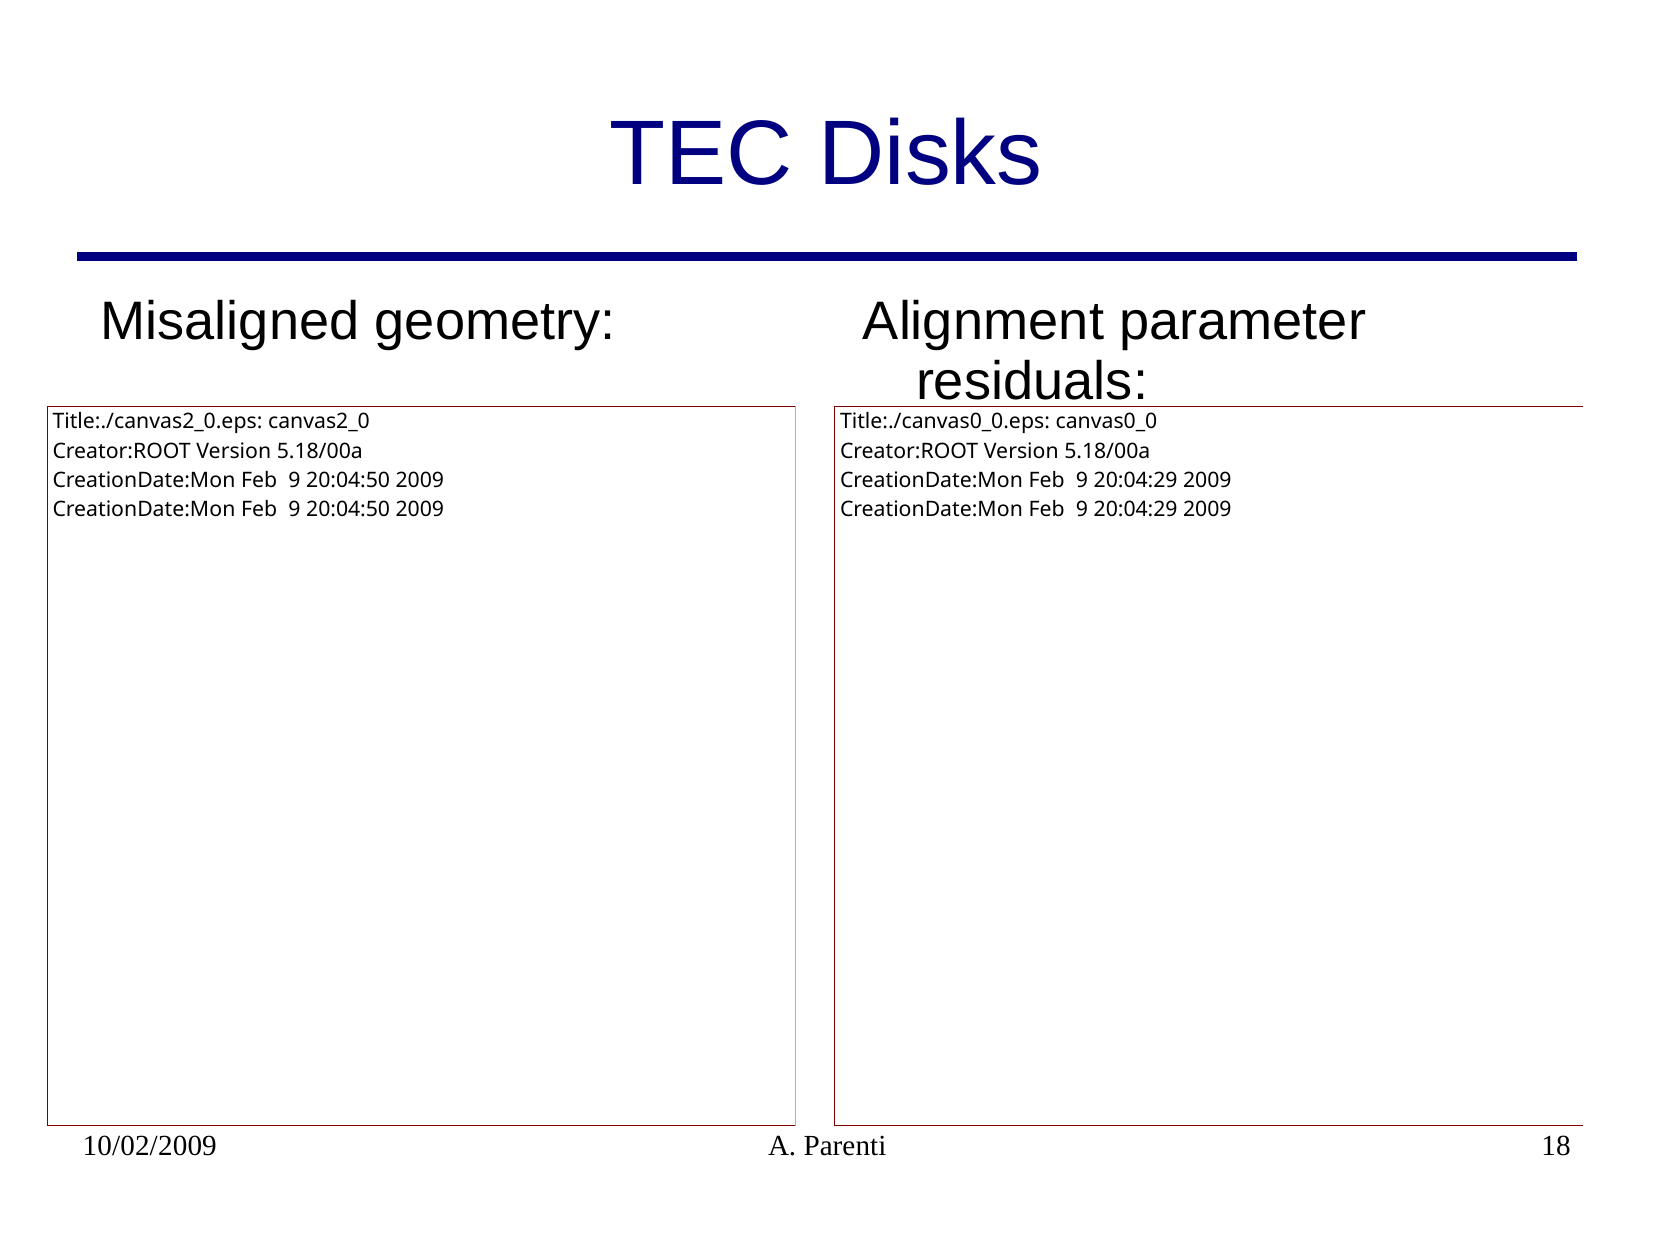

# TEC Disks
Misaligned geometry:
Alignment parameter residuals:
18